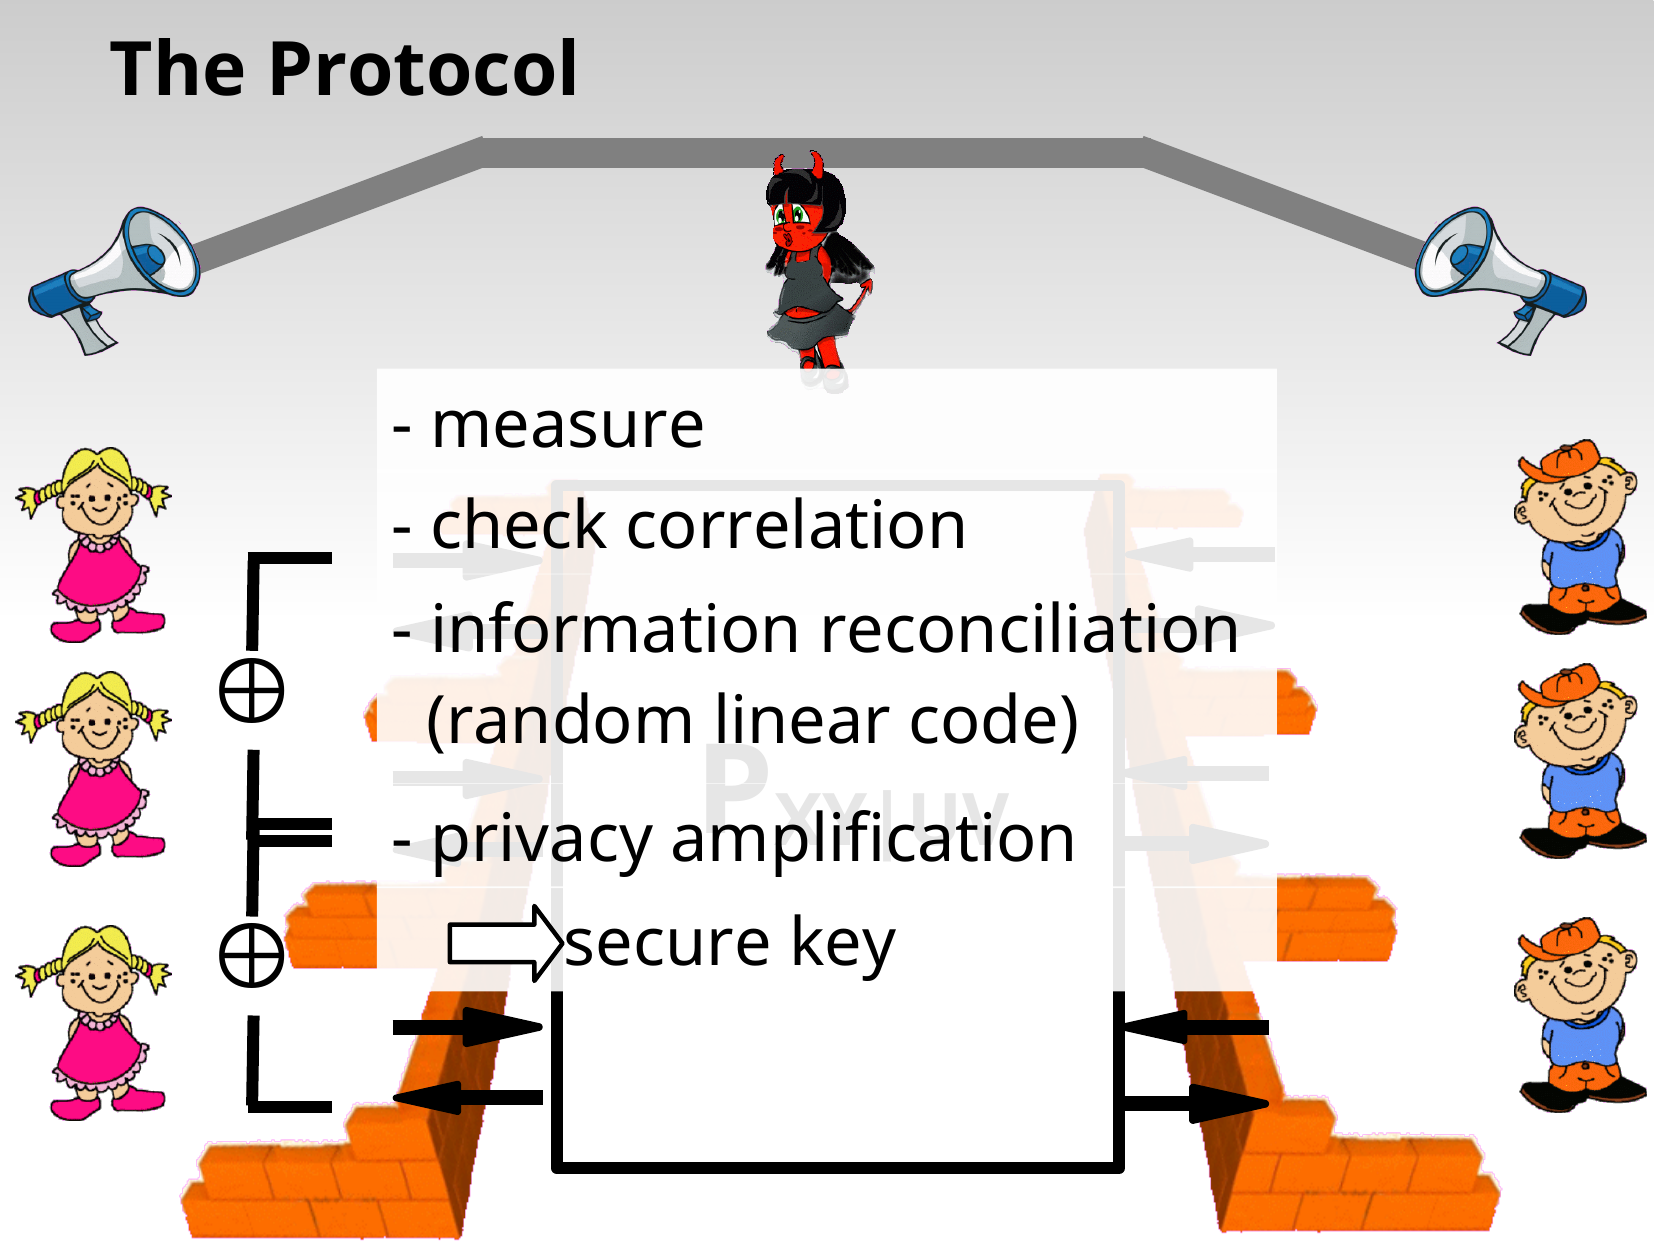

The Protocol
- measure
- check correlation

- information reconciliation
 (random linear code)
PXY|UV
- privacy amplification

 secure key